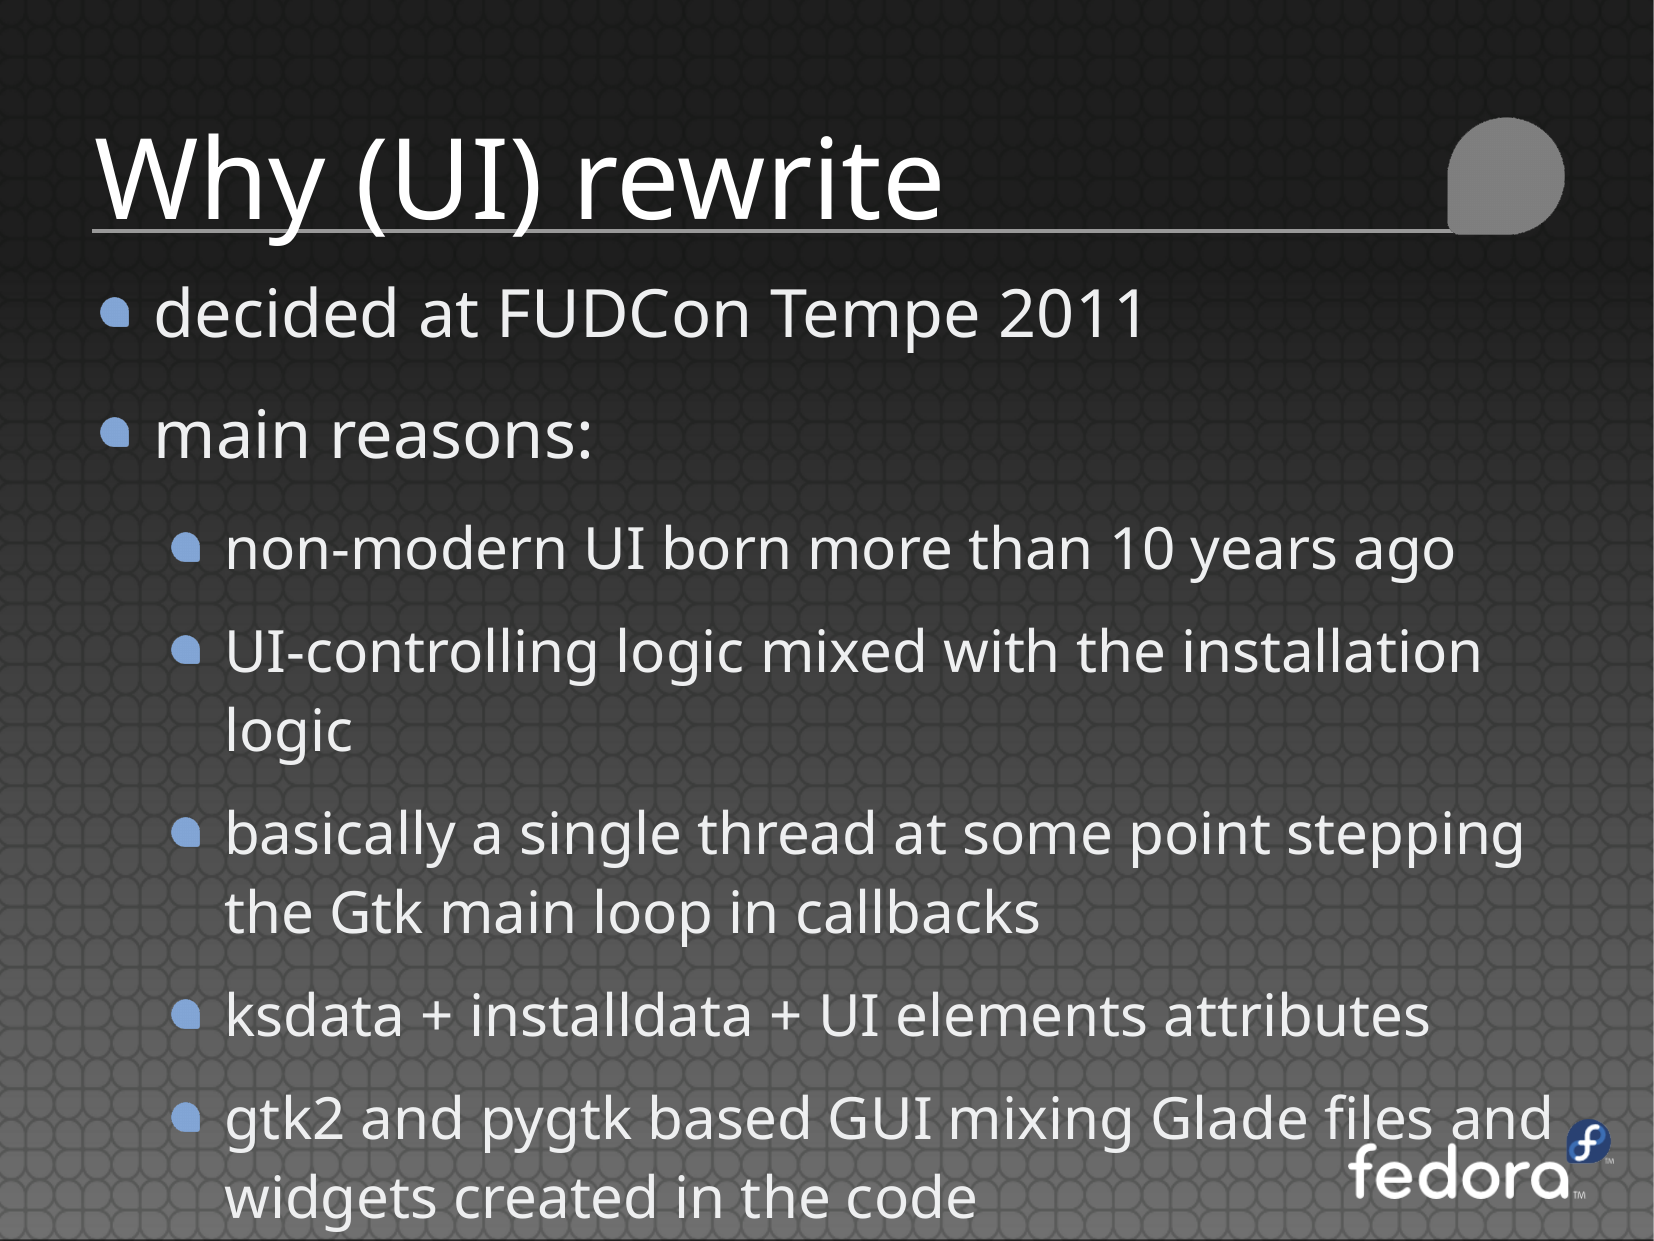

Why (UI) rewrite
# decided at FUDCon Tempe 2011
main reasons:
non-modern UI born more than 10 years ago
UI-controlling logic mixed with the installation logic
basically a single thread at some point stepping the Gtk main loop in callbacks
ksdata + installdata + UI elements attributes
gtk2 and pygtk based GUI mixing Glade files and widgets created in the code
ncurses based text mode with separate code base